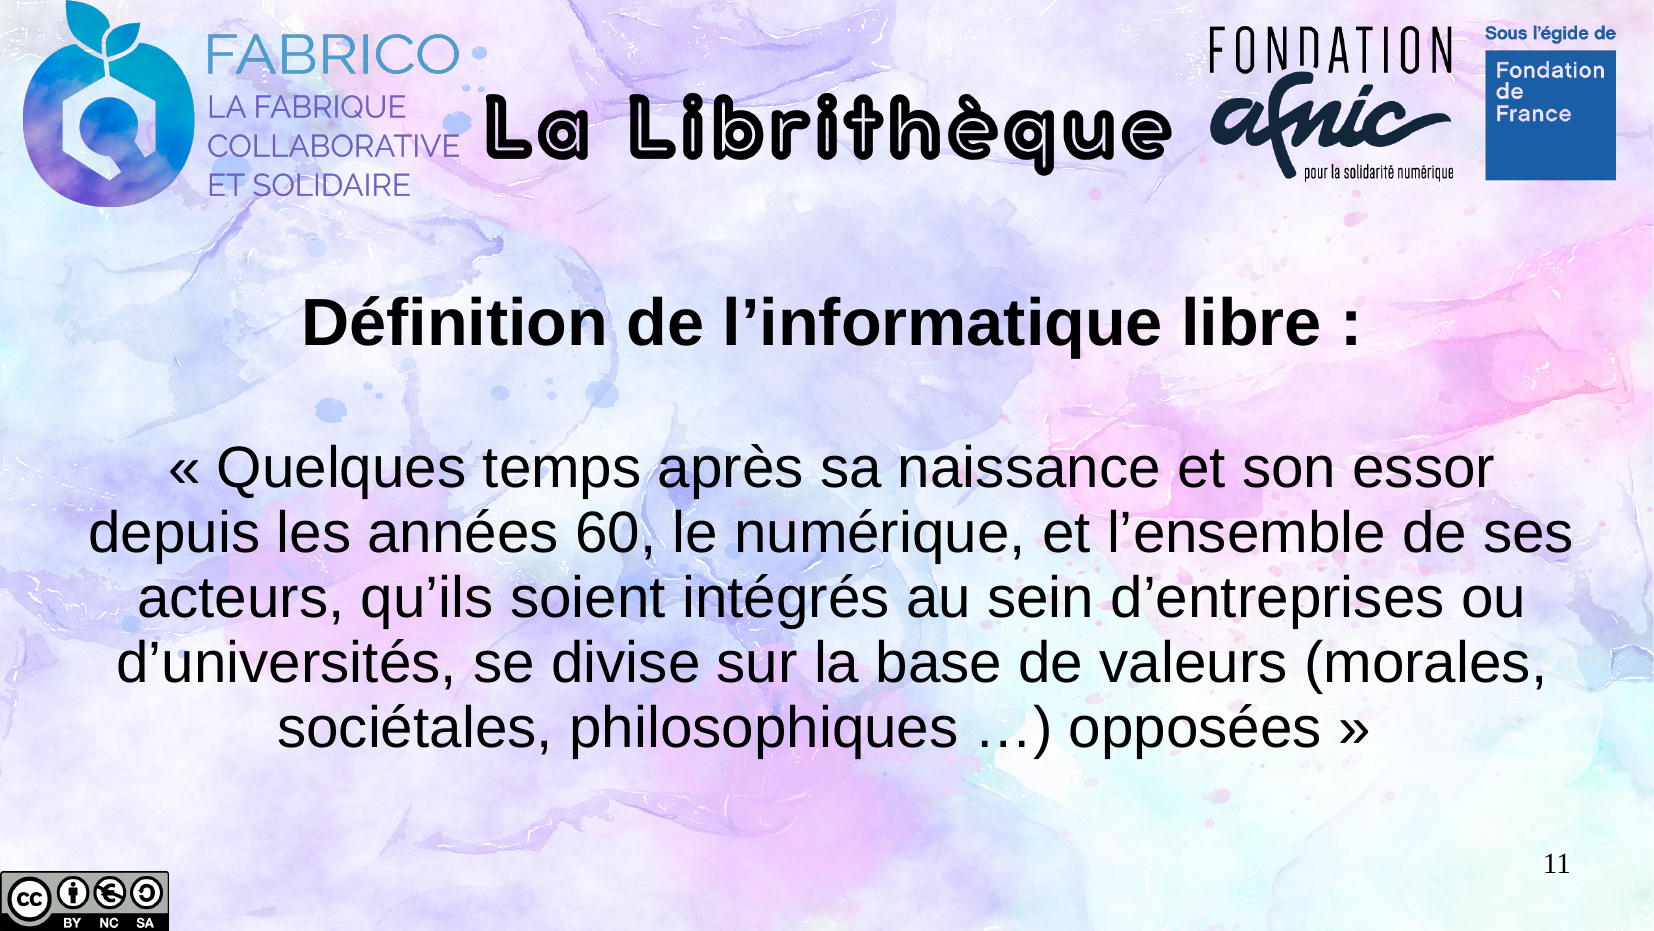

# Définition de l’informatique libre :
« Quelques temps après sa naissance et son essor depuis les années 60, le numérique, et l’ensemble de ses acteurs, qu’ils soient intégrés au sein d’entreprises ou d’universités, se divise sur la base de valeurs (morales, sociétales, philosophiques …) opposées »
11